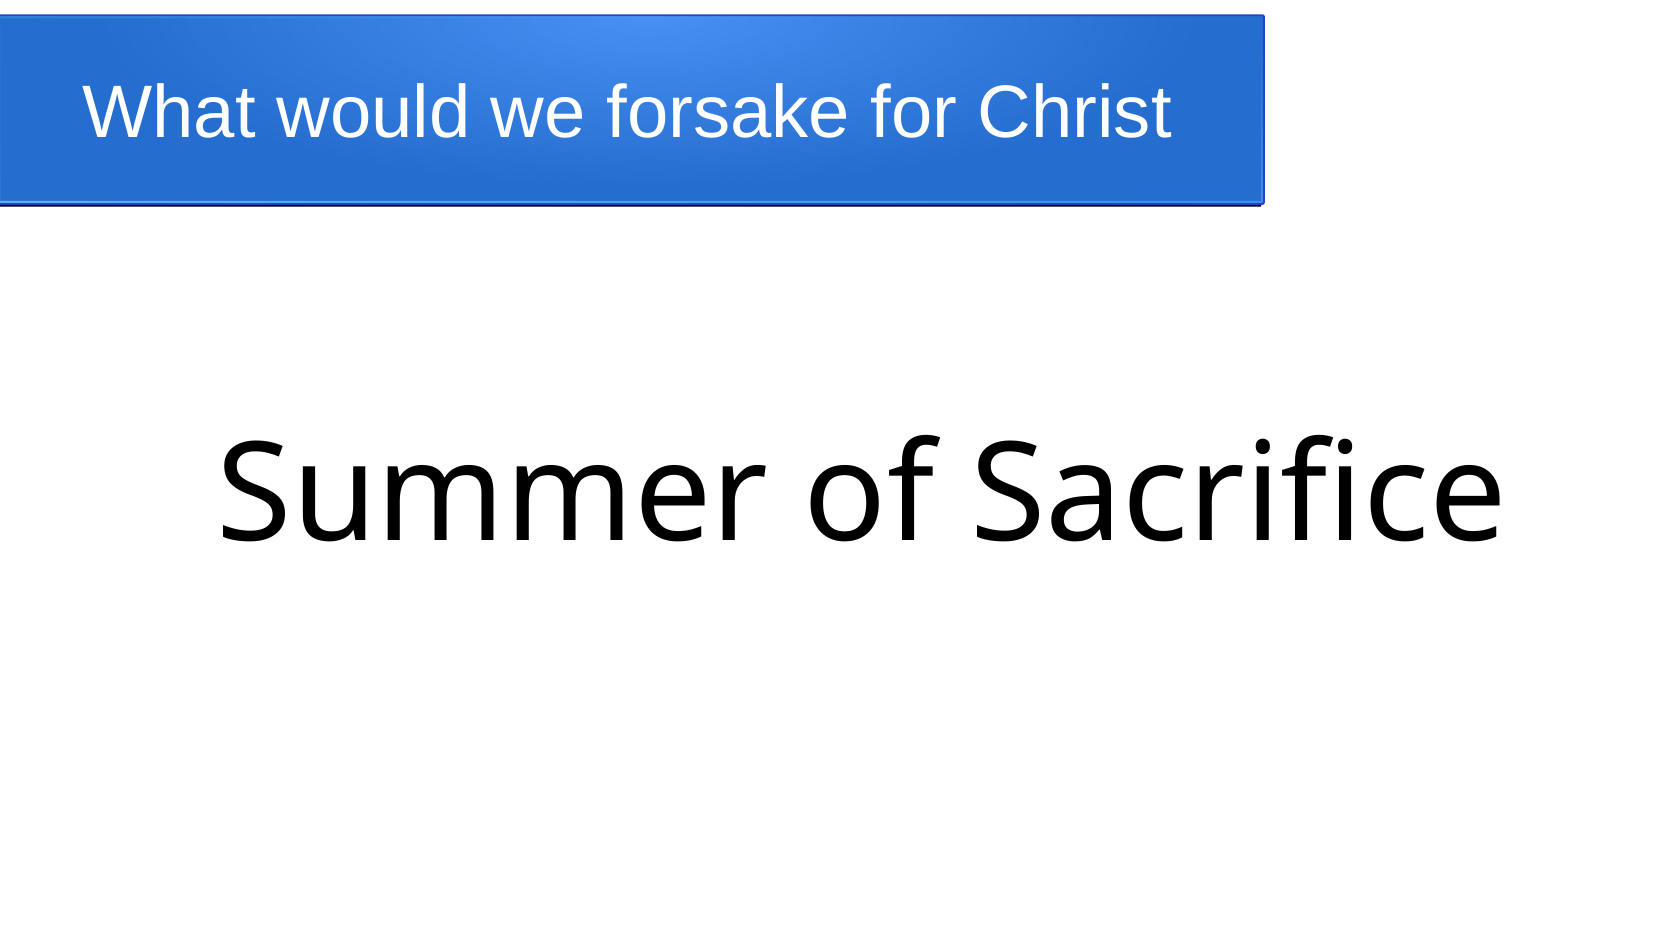

# What would we forsake for Christ
Summer of Sacrifice